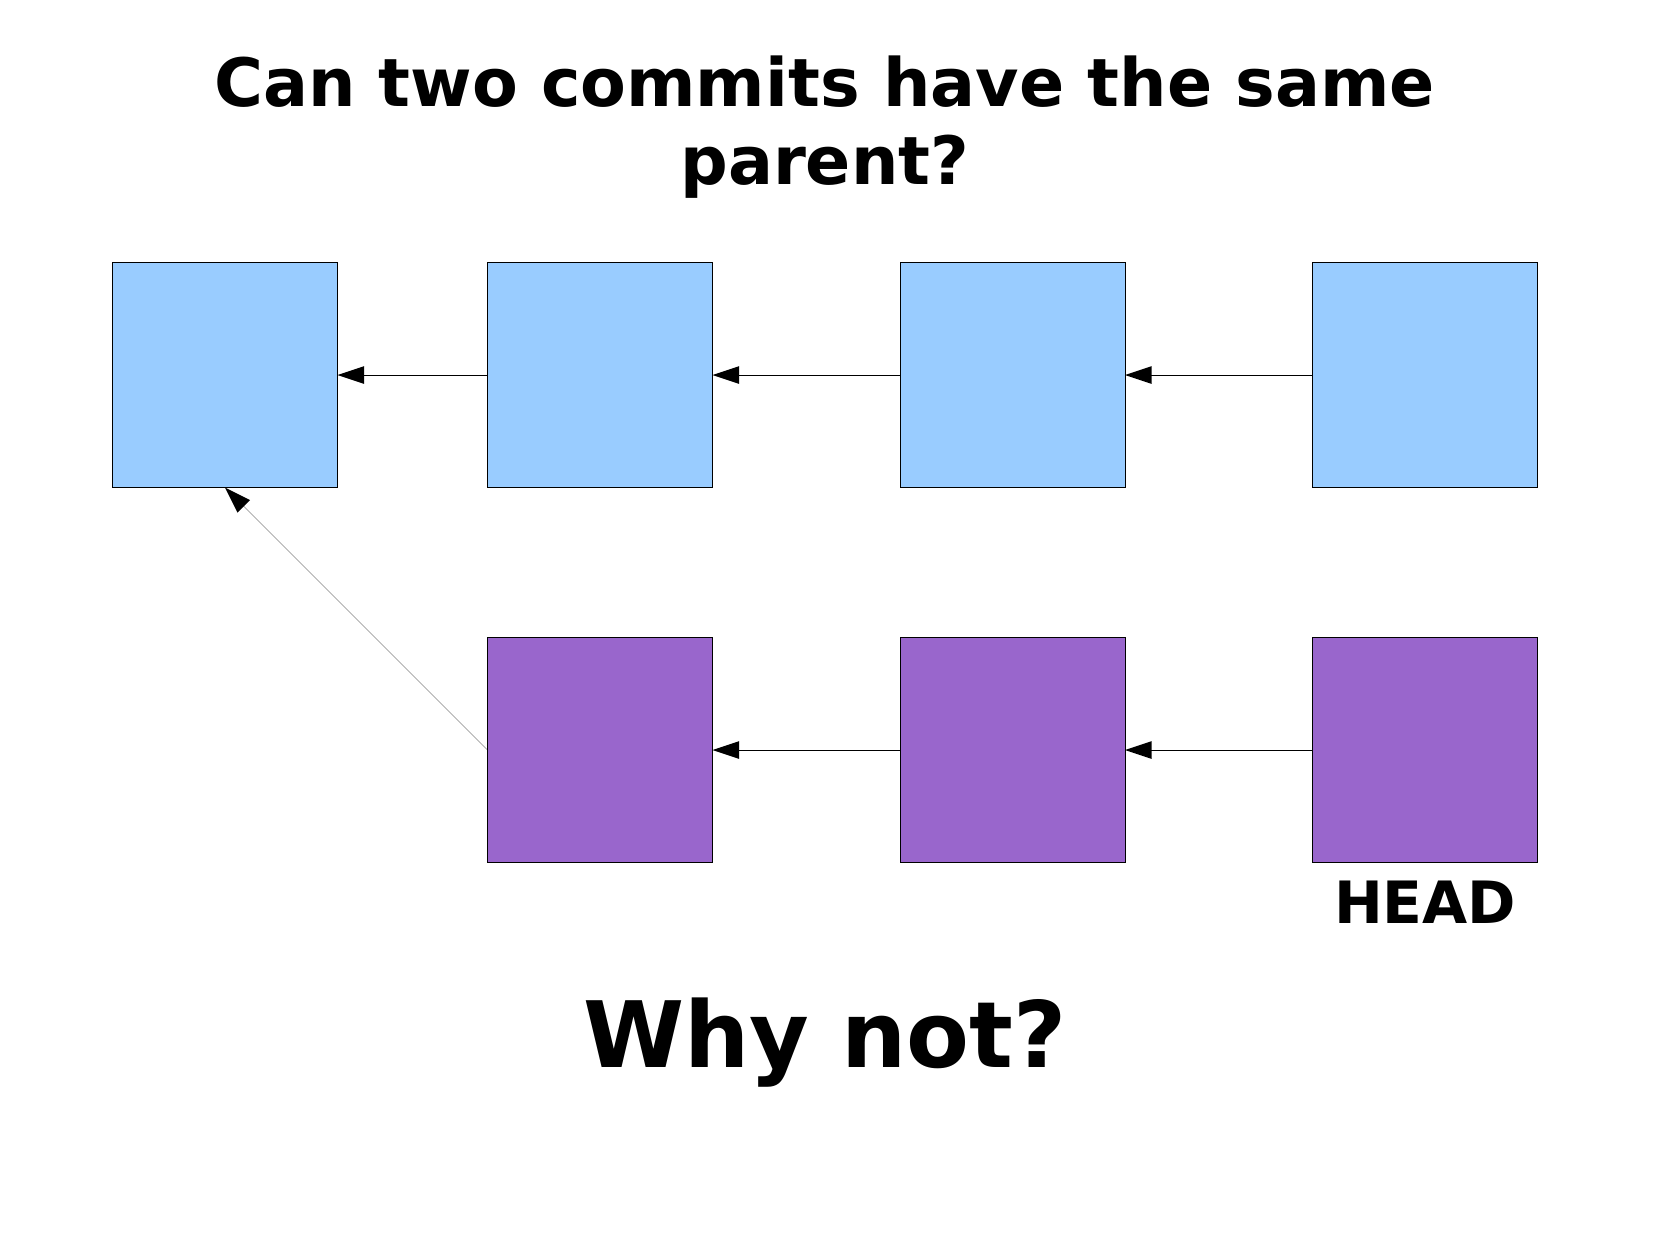

Can two commits have the same parent?
HEAD
Why not?